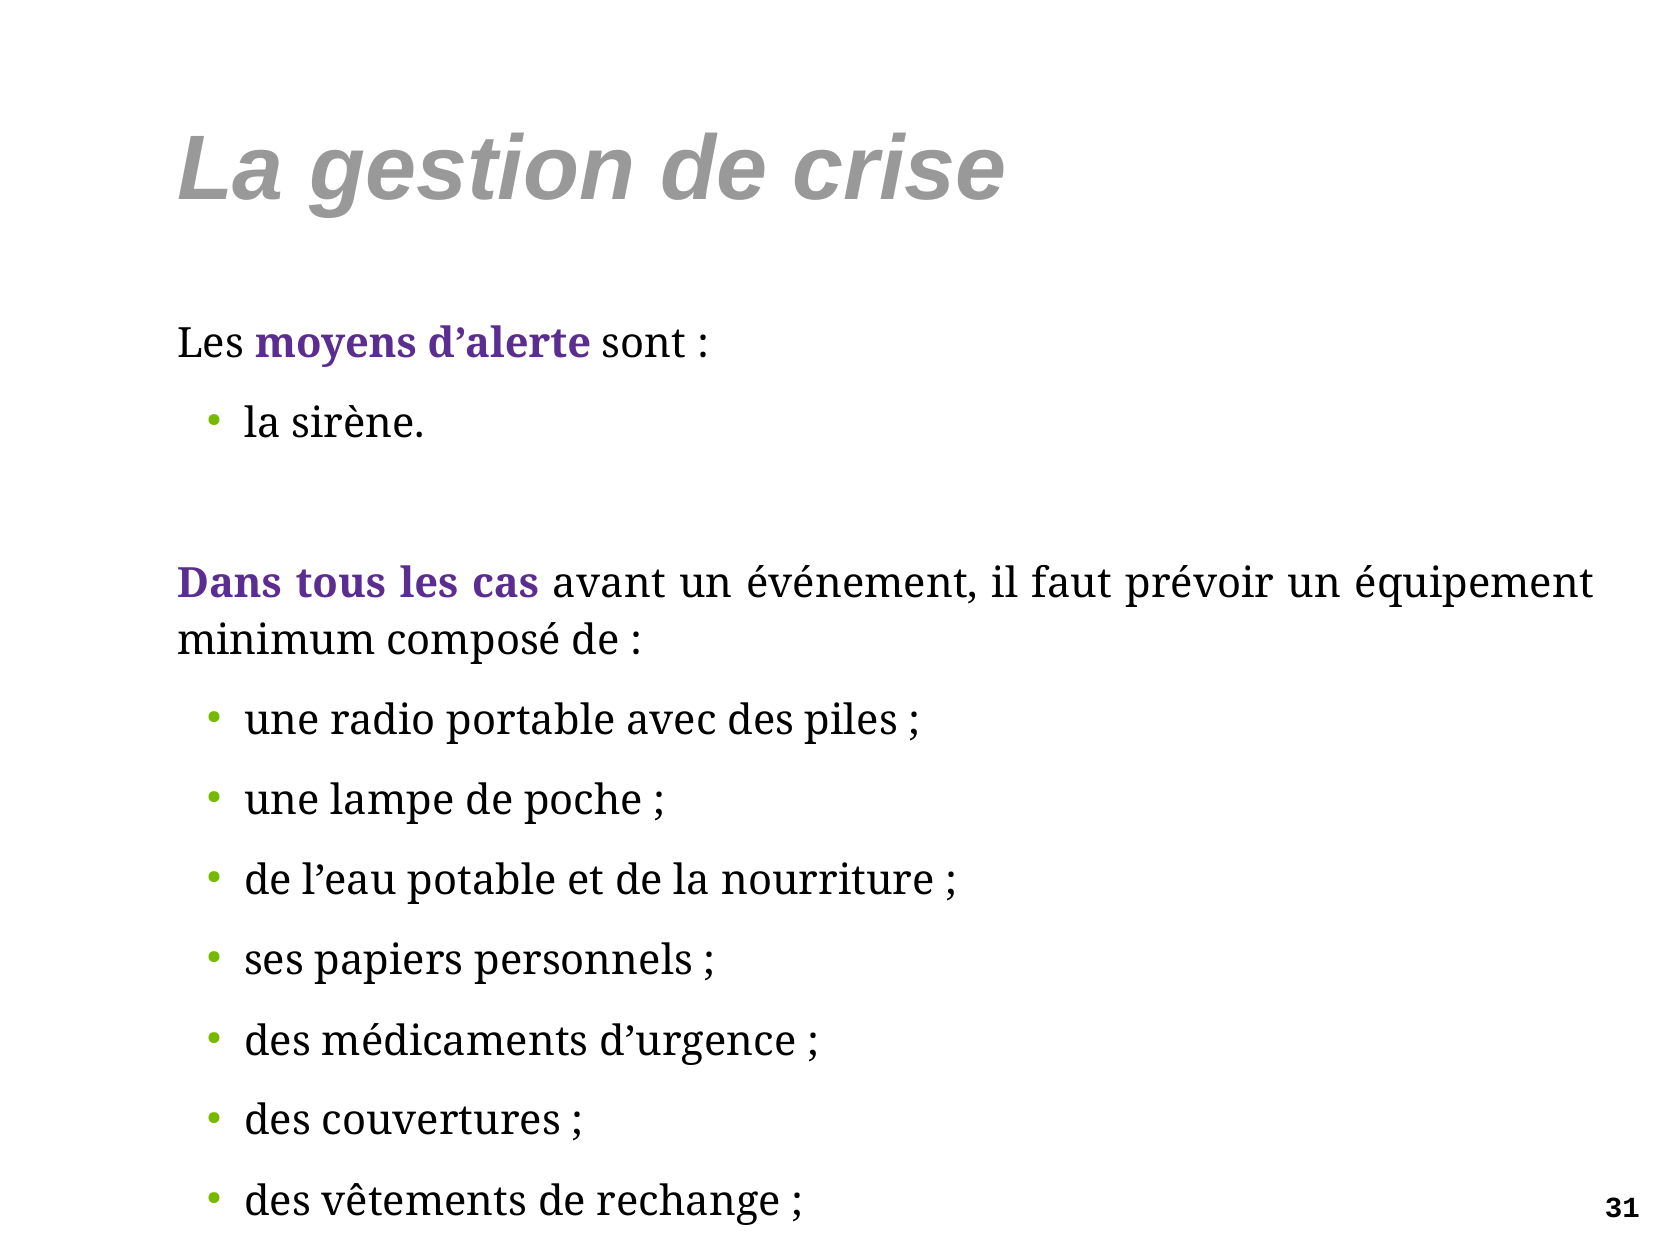

# La gestion de crise
Les moyens d’alerte sont :
la sirène.
Dans tous les cas avant un événement, il faut prévoir un équipement minimum composé de :
une radio portable avec des piles ;
une lampe de poche ;
de l’eau potable et de la nourriture ;
ses papiers personnels ;
des médicaments d’urgence ;
des couvertures ;
des vêtements de rechange ;
du matériel de confinement.